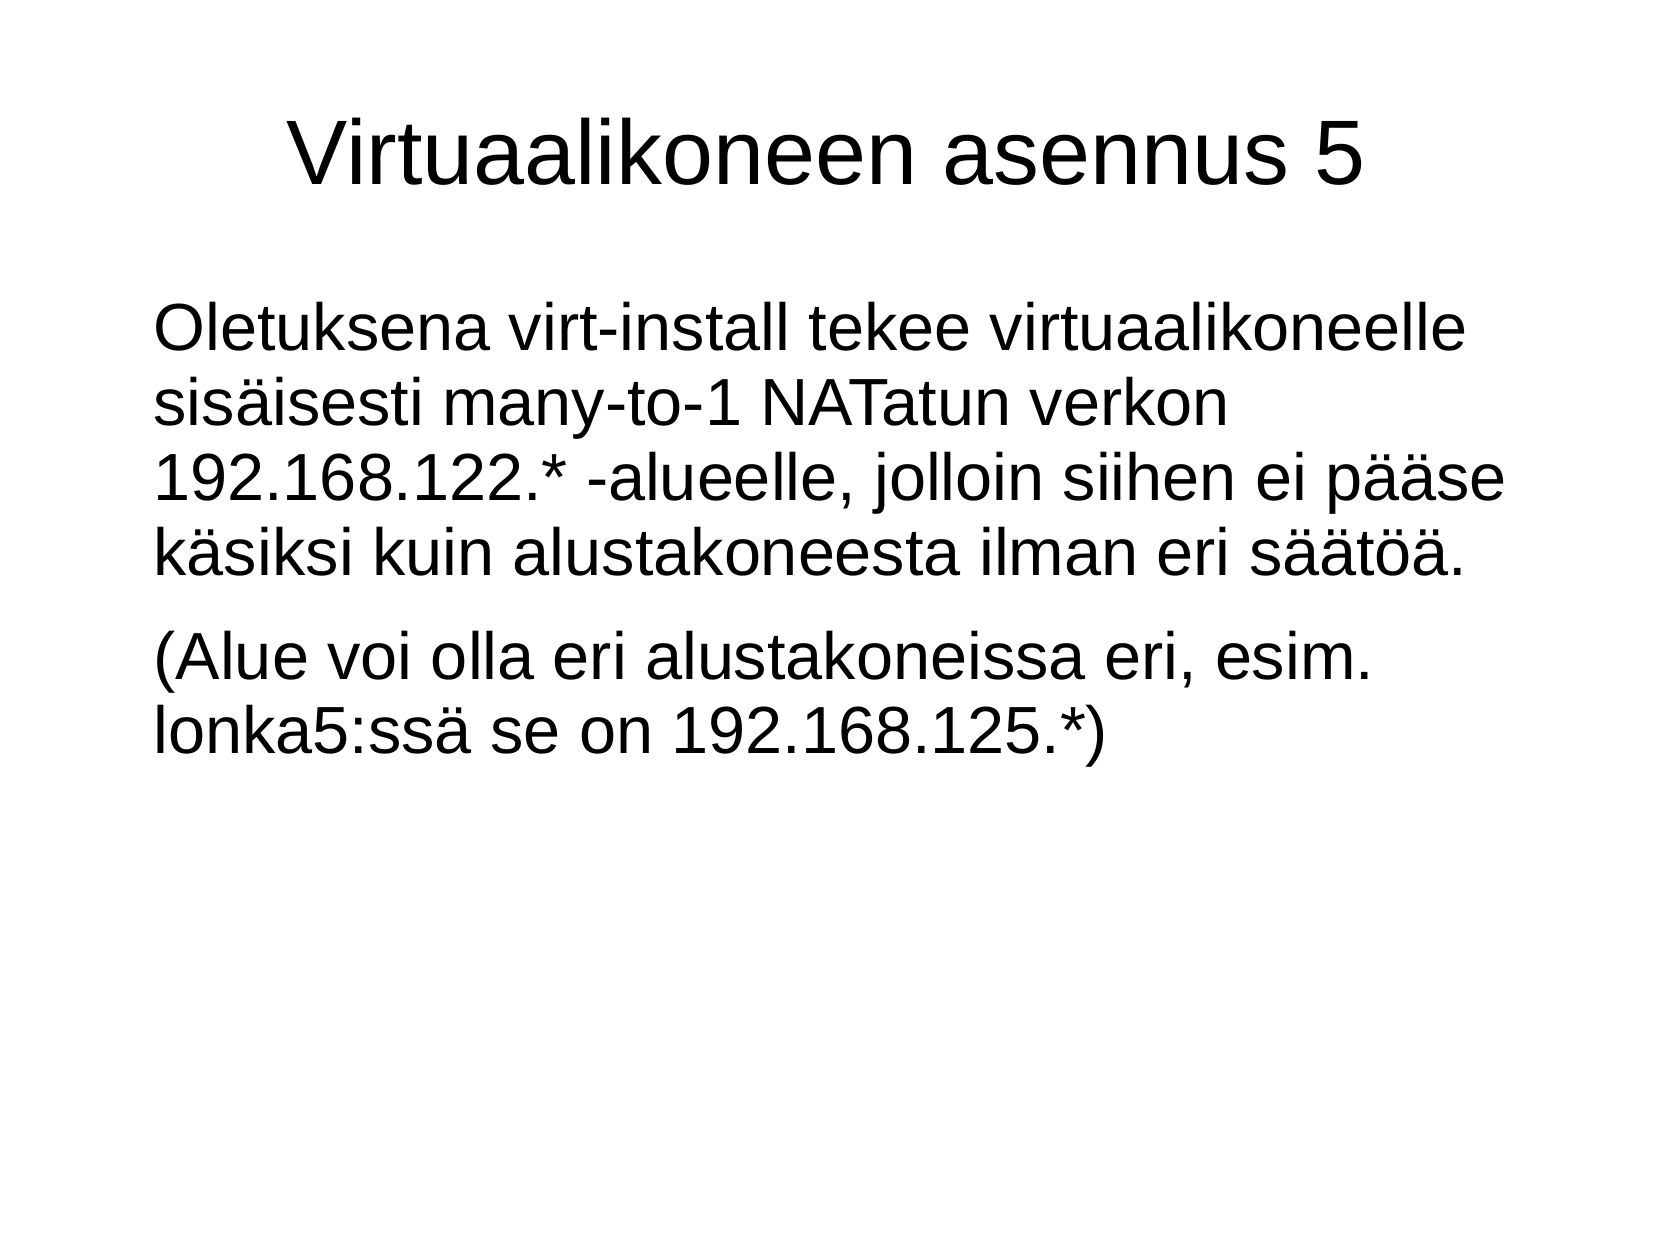

# Virtuaalikoneen asennus 5
Oletuksena virt-install tekee virtuaalikoneelle sisäisesti many-to-1 NATatun verkon 192.168.122.* -alueelle, jolloin siihen ei pääse käsiksi kuin alustakoneesta ilman eri säätöä.
(Alue voi olla eri alustakoneissa eri, esim. lonka5:ssä se on 192.168.125.*)